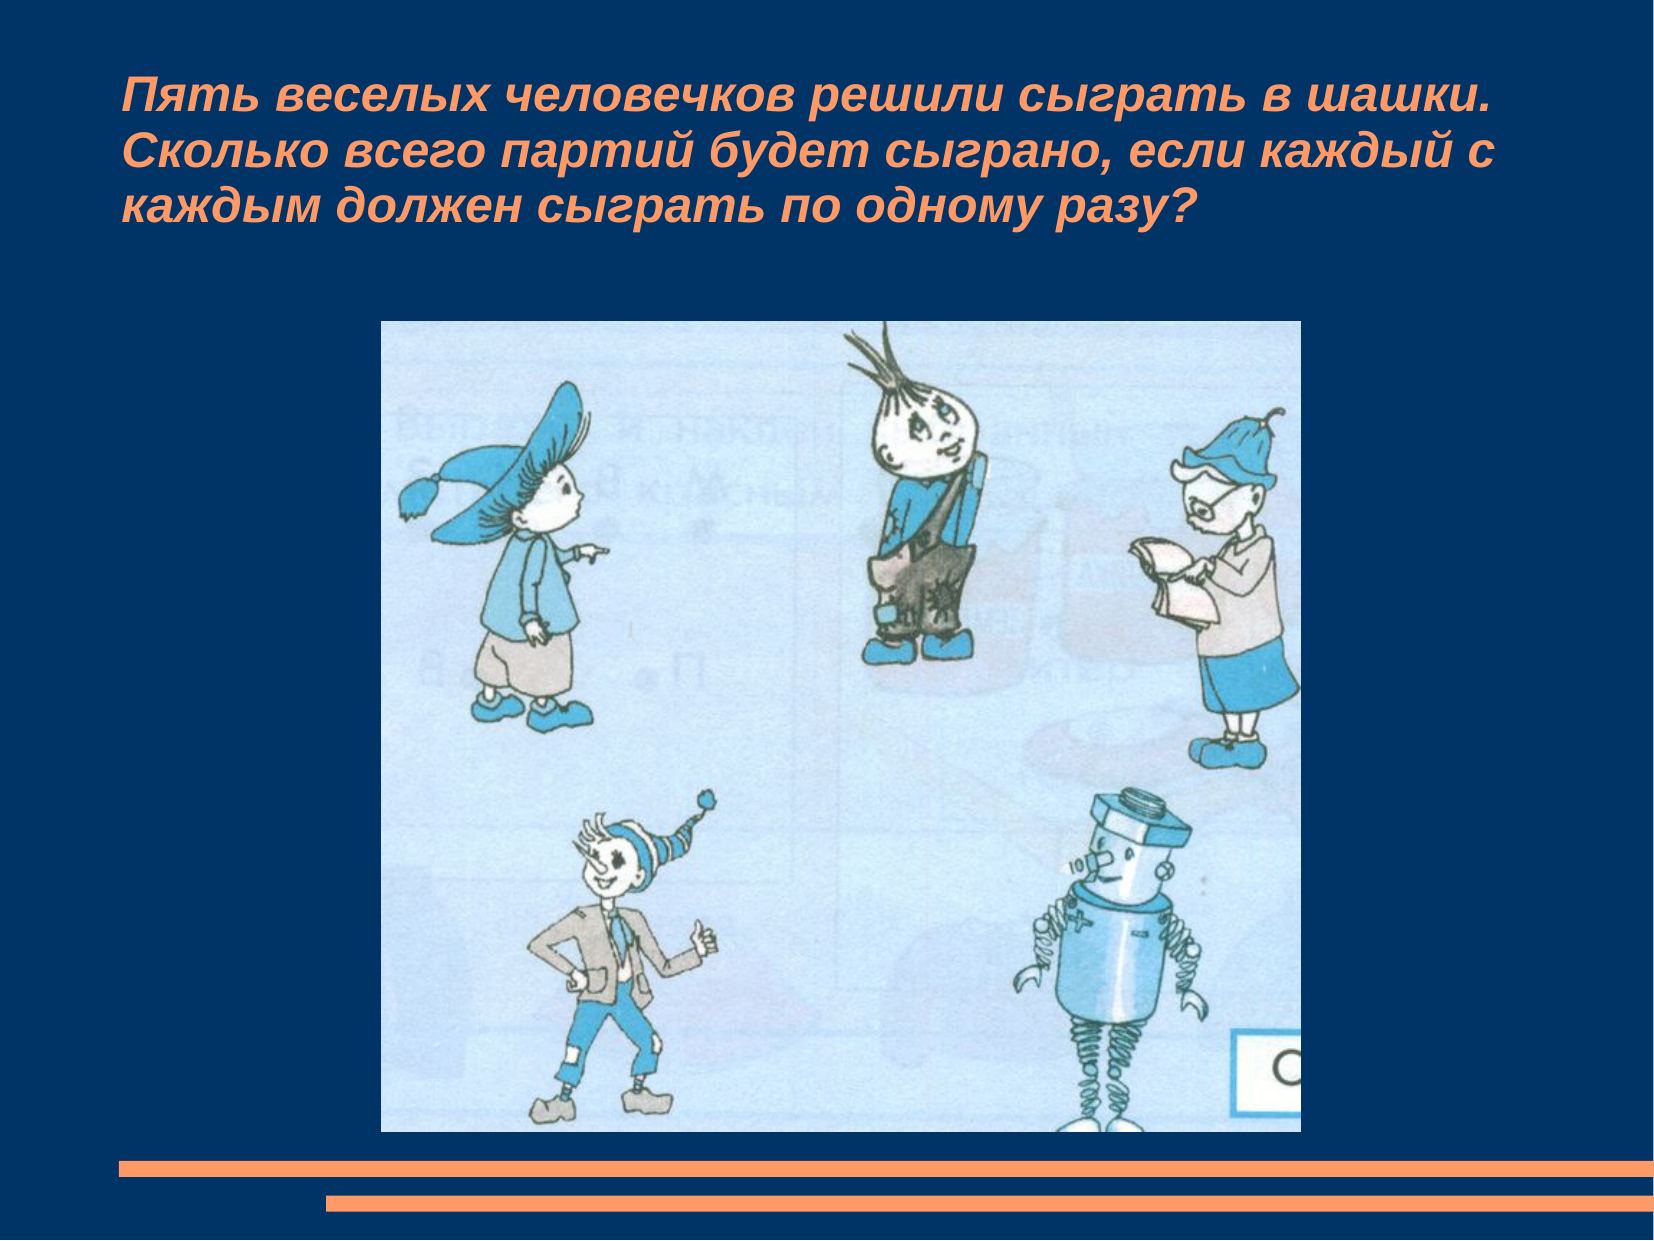

# Пять веселых человечков решили сыграть в шашки. Сколько всего партий будет сыграно, если каждый с каждым должен сыграть по одному разу?